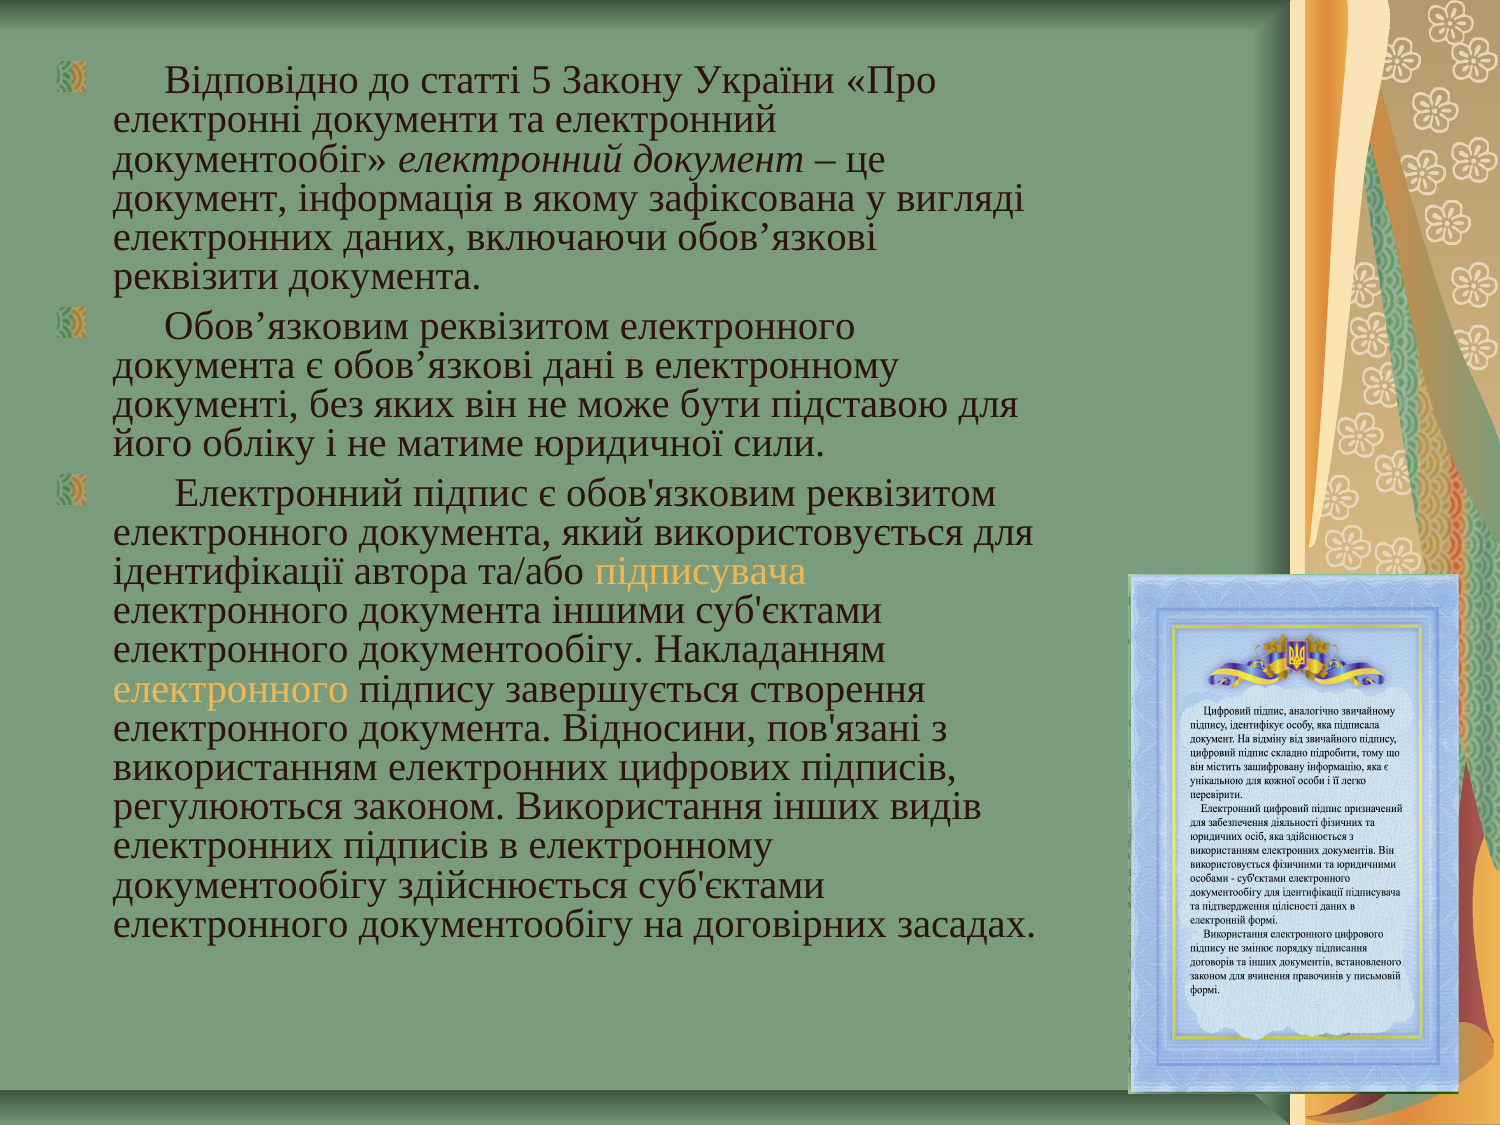

# Відповідно до статті 5 Закону України «Про електронні документи та електронний документообіг» електронний документ – це документ, інформація в якому зафіксована у вигляді електронних даних, включаючи обов’язкові реквізити документа.
 Обов’язковим реквізитом електронного документа є обов’язкові дані в електронному документі, без яких він не може бути підставою для його обліку і не матиме юридичної сили.
 Електронний підпис є обов'язковим реквізитом електронного документа, який використовується для ідентифікації автора та/або підписувача електронного документа іншими суб'єктами електронного документообігу. Накладанням електронного підпису завершується створення електронного документа. Відносини, пов'язані з використанням електронних цифрових підписів, регулюються законом. Використання інших видів електронних підписів в електронному документообігу здійснюється суб'єктами електронного документообігу на договірних засадах.